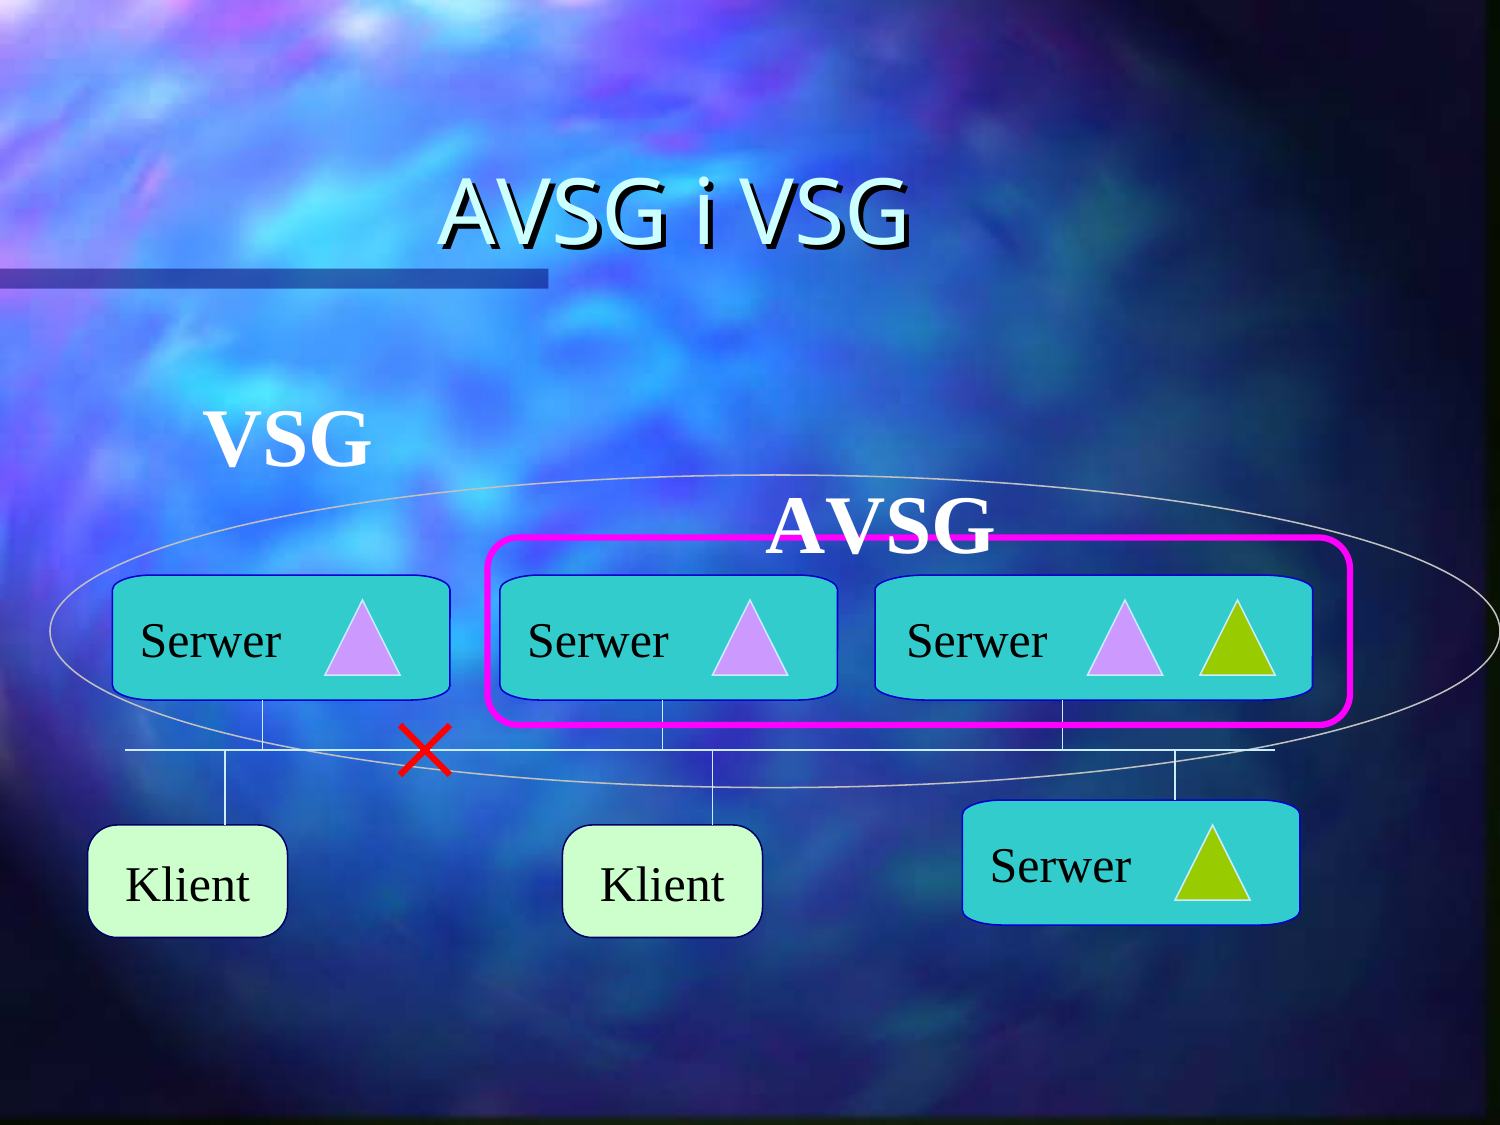

# AVSG i VSG
VSG
AVSG
Serwer
Serwer
Serwer
Serwer
Klient
Klient